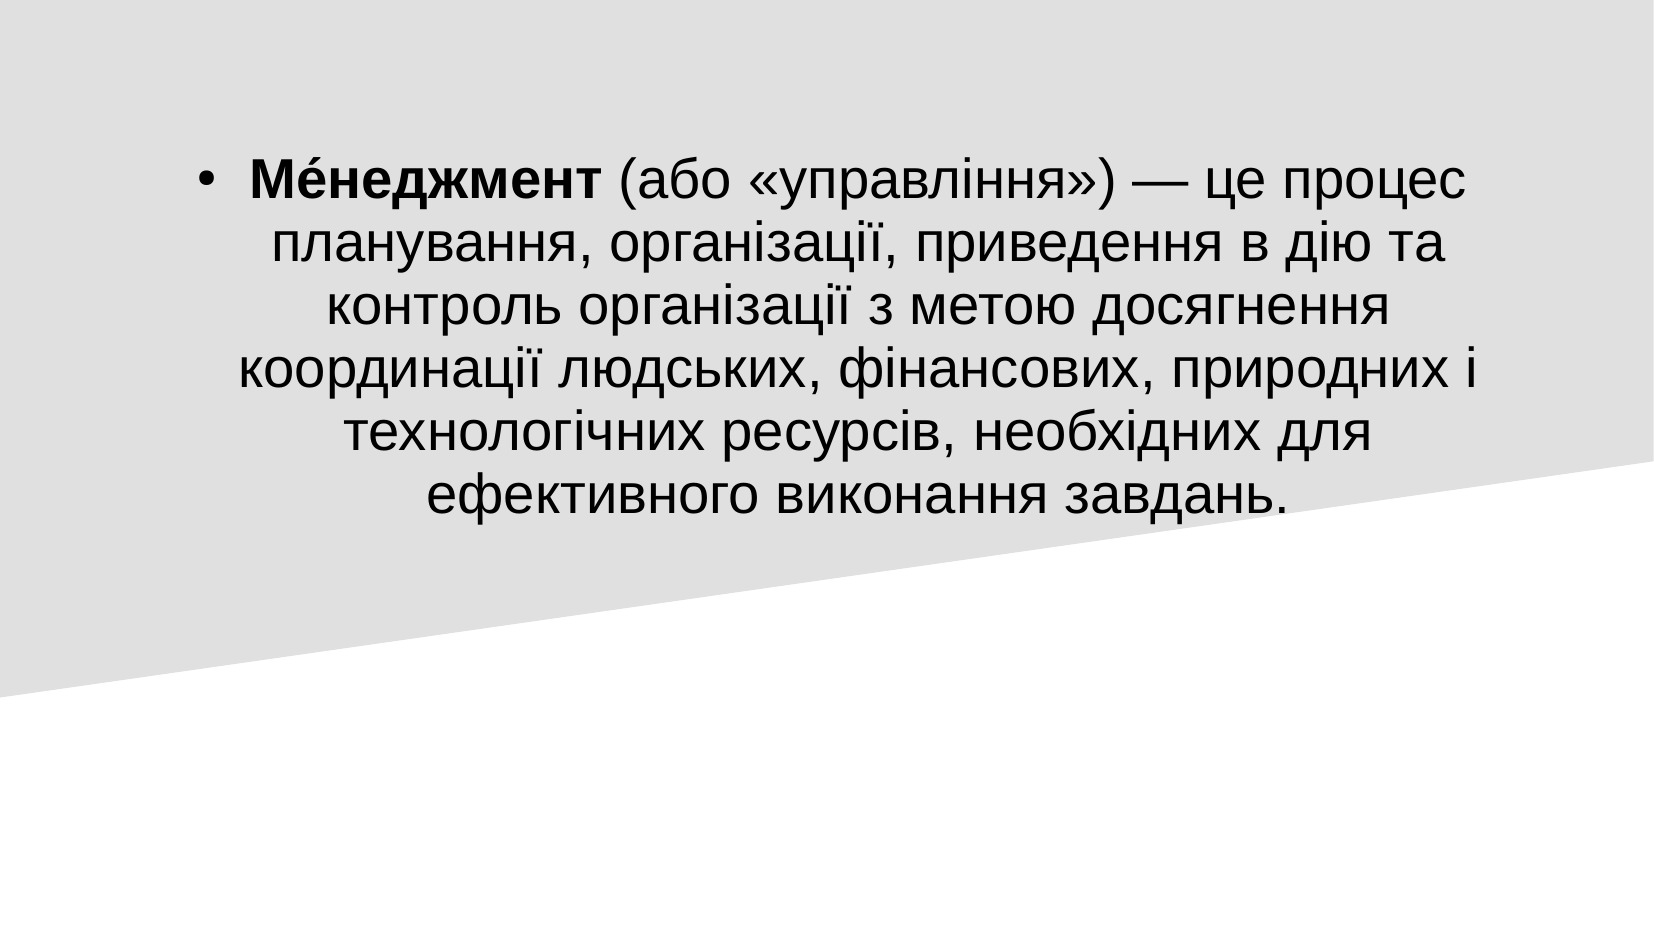

# Ме́неджмент (або «управління») — це процес планування, організації, приведення в дію та контроль організації з метою досягнення координації людських, фінансових, природних і технологічних ресурсів, необхідних для ефективного виконання завдань.